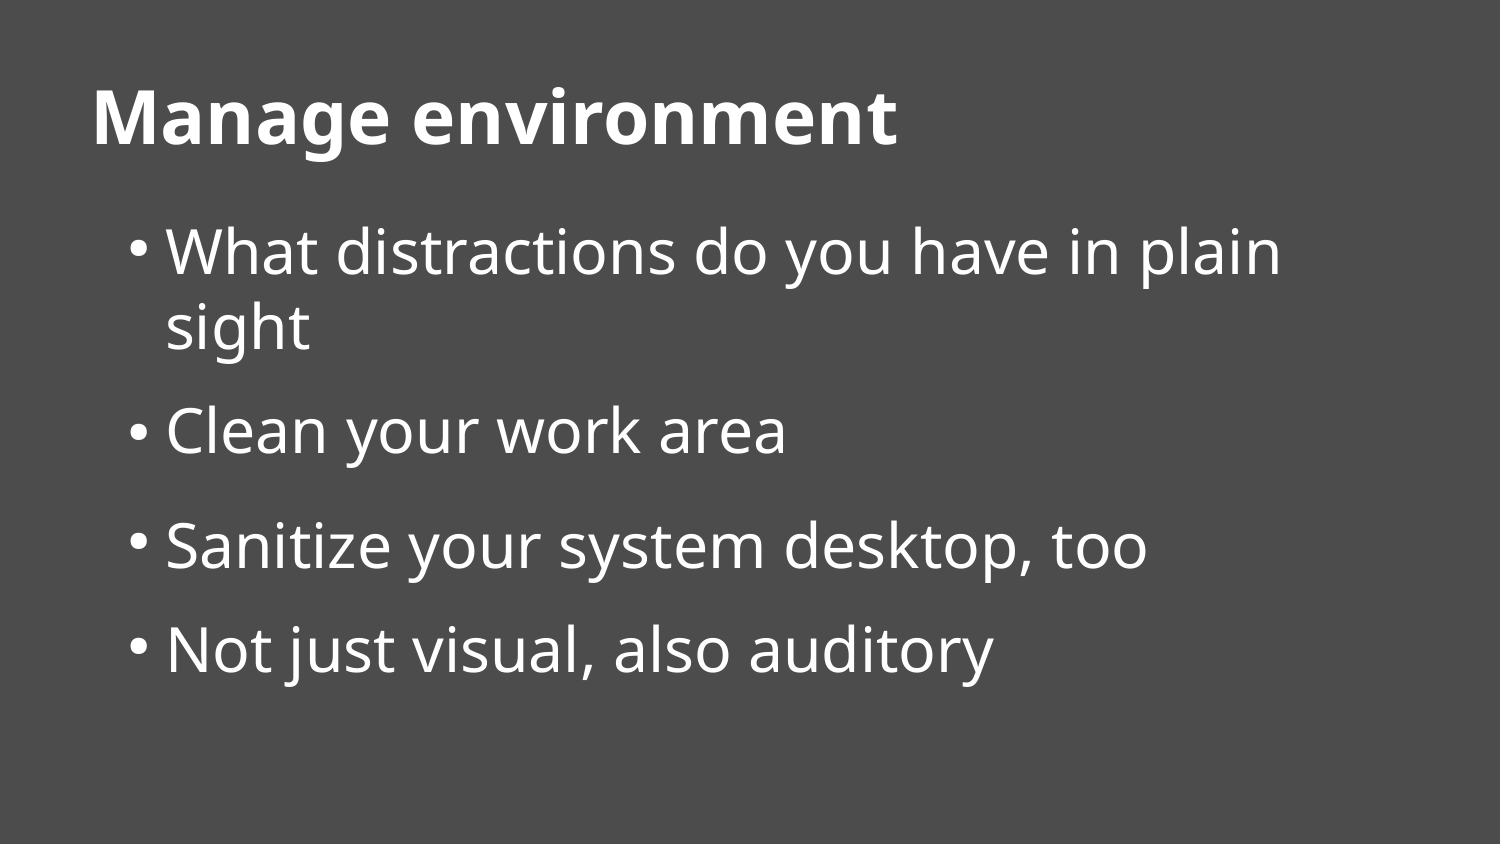

# Manage environment
What distractions do you have in plain sight
Clean your work area
Sanitize your system desktop, too
Not just visual, also auditory